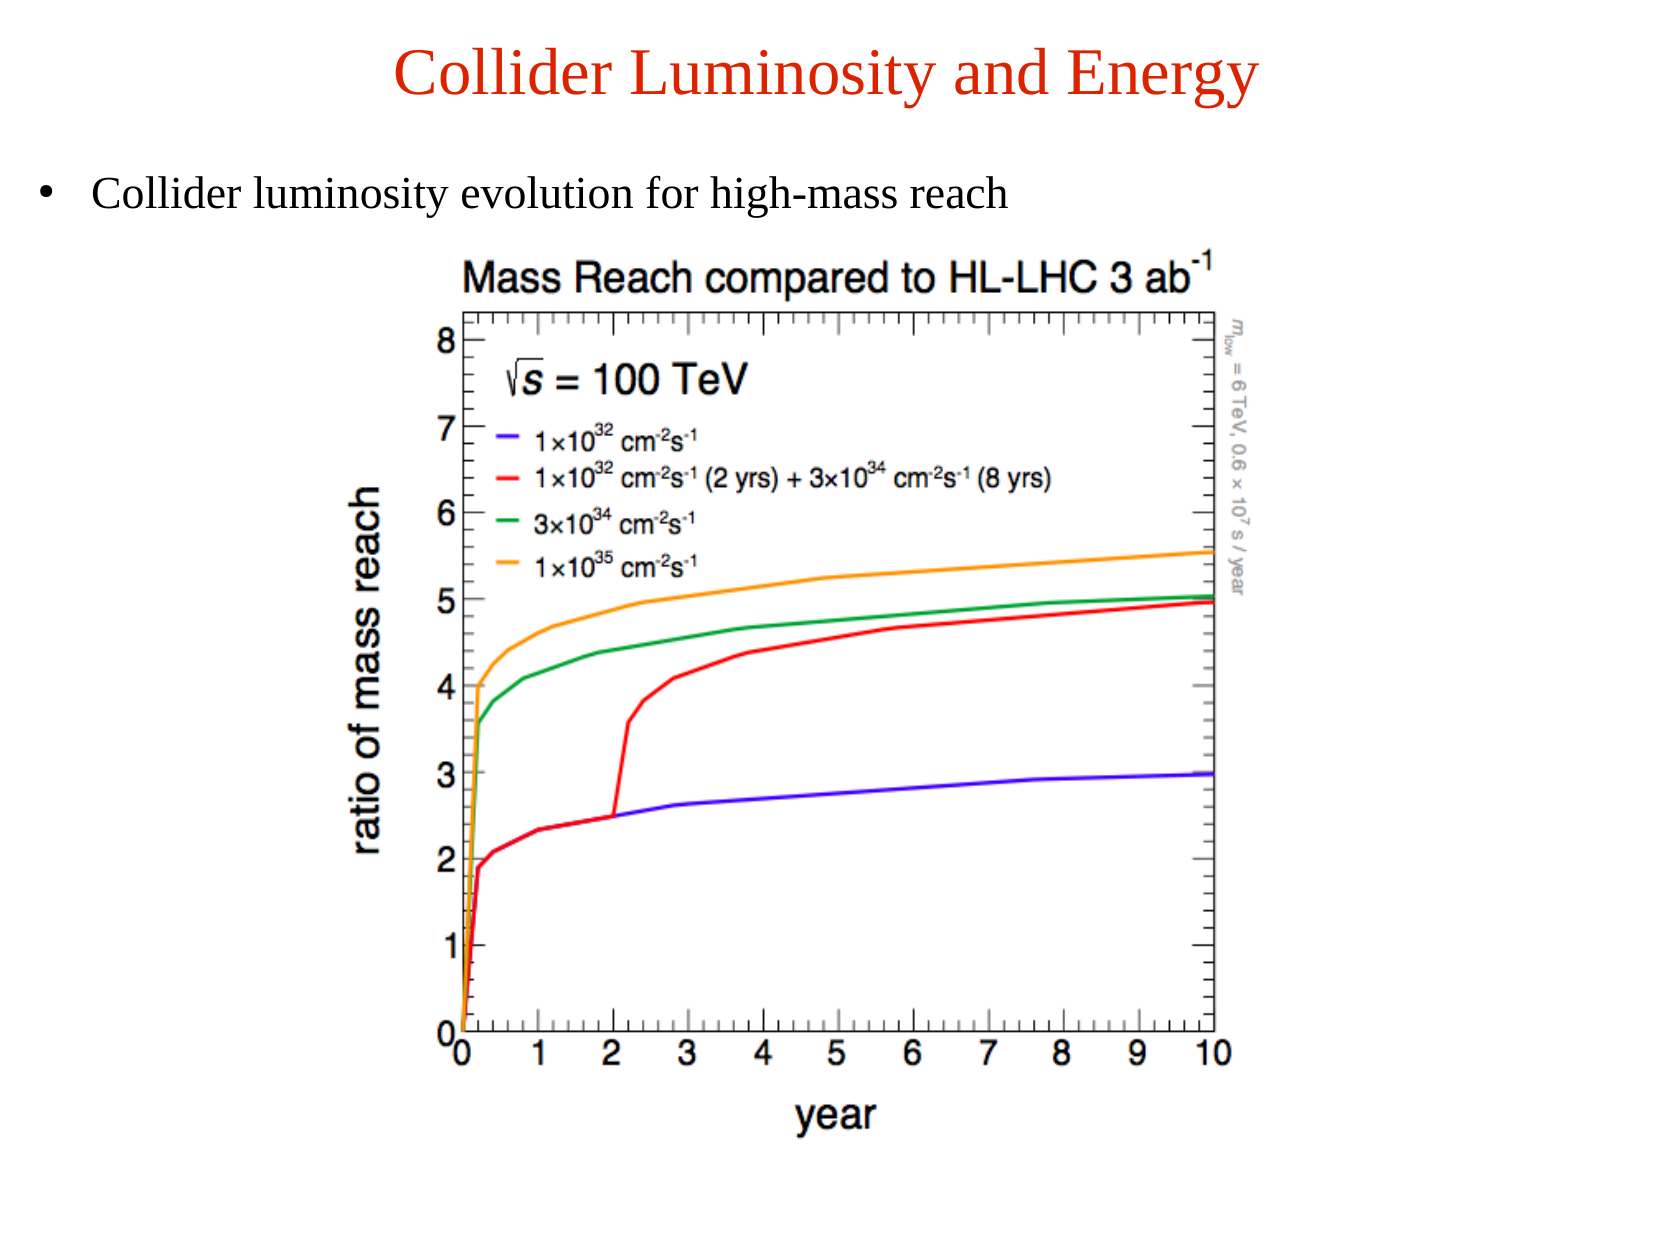

# Collider Luminosity and Energy
Collider luminosity evolution for high-mass reach